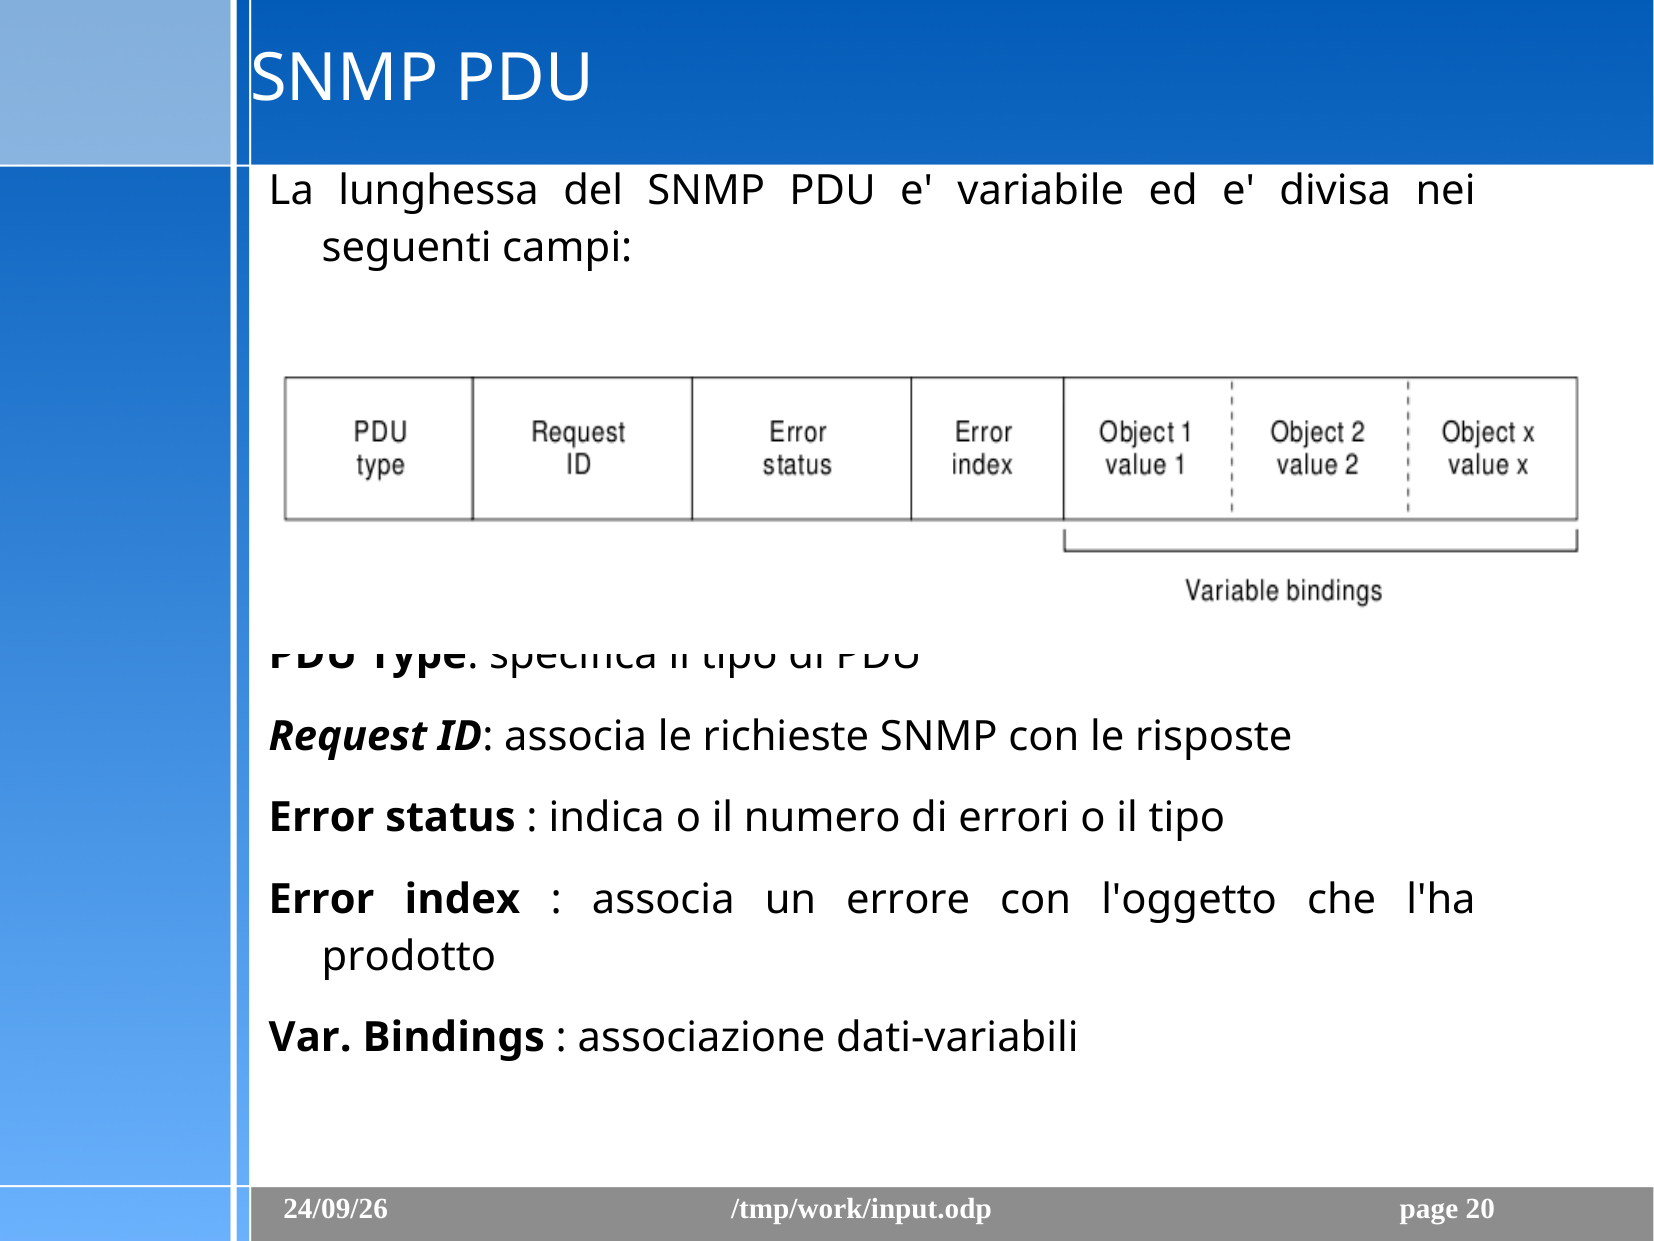

# SNMP PDU
La lunghessa del SNMP PDU e' variabile ed e' divisa nei seguenti campi:
PDU Type: specifica il tipo di PDU
Request ID: associa le richieste SNMP con le risposte
Error status : indica o il numero di errori o il tipo
Error index : associa un errore con l'oggetto che l'ha prodotto
Var. Bindings : associazione dati-variabili